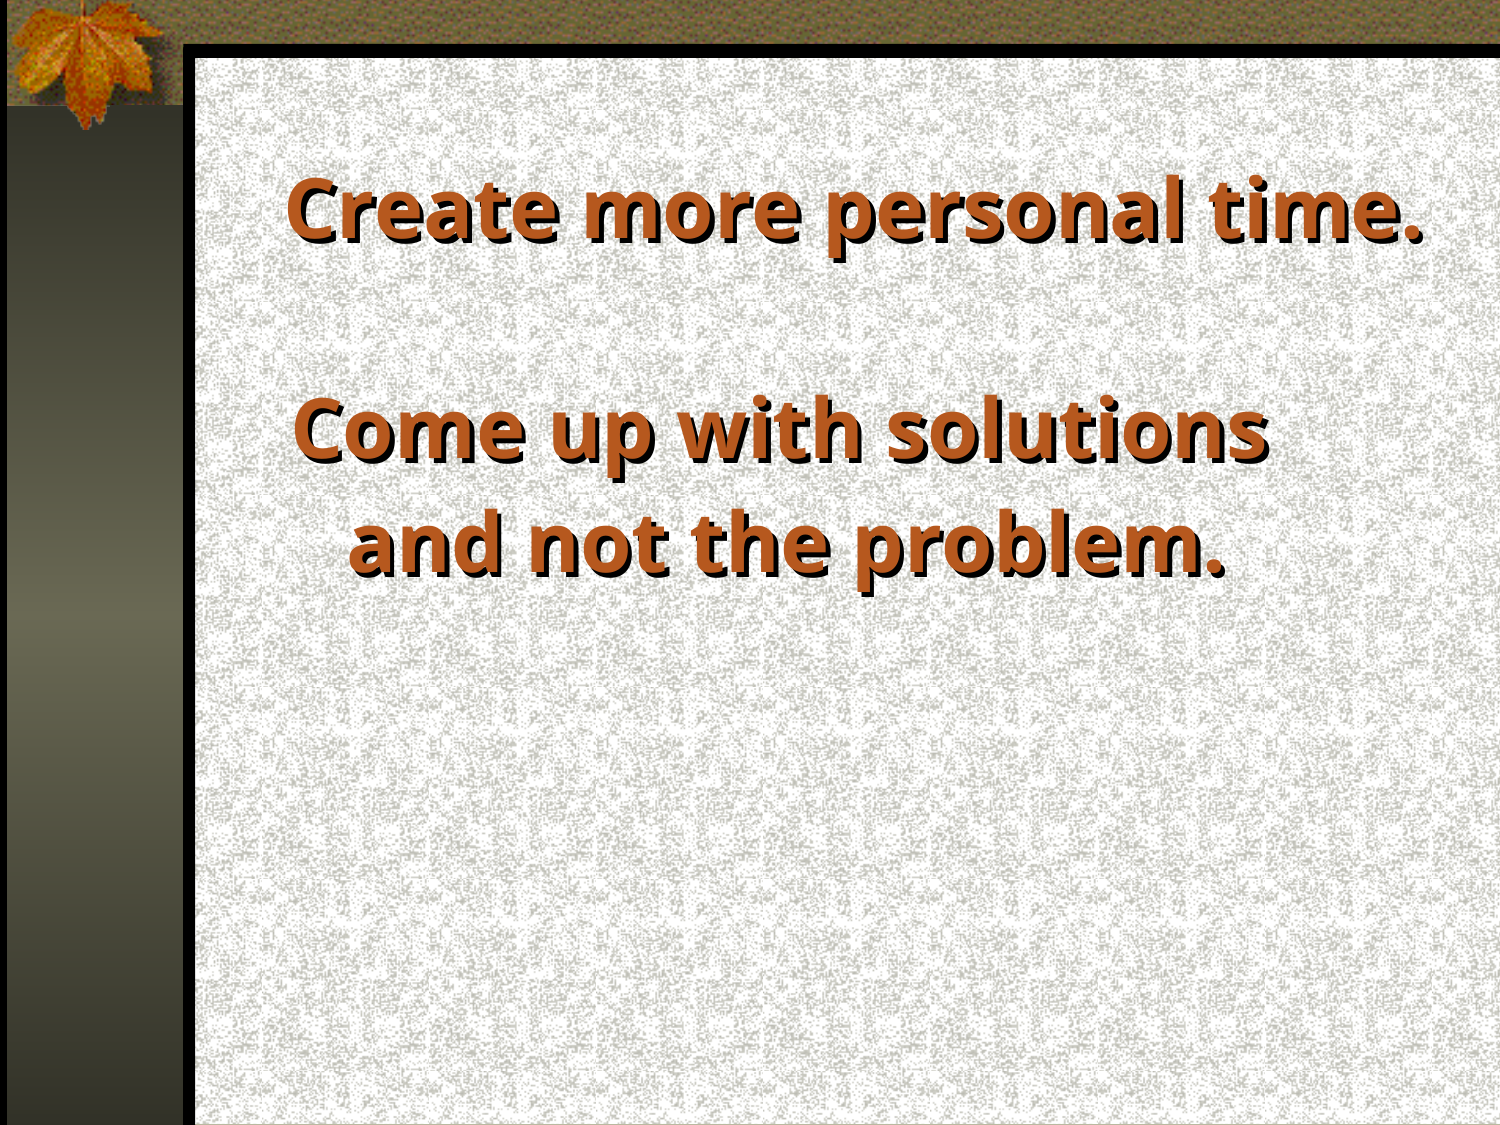

# Create more personal time.
Come up with solutions and not the problem.